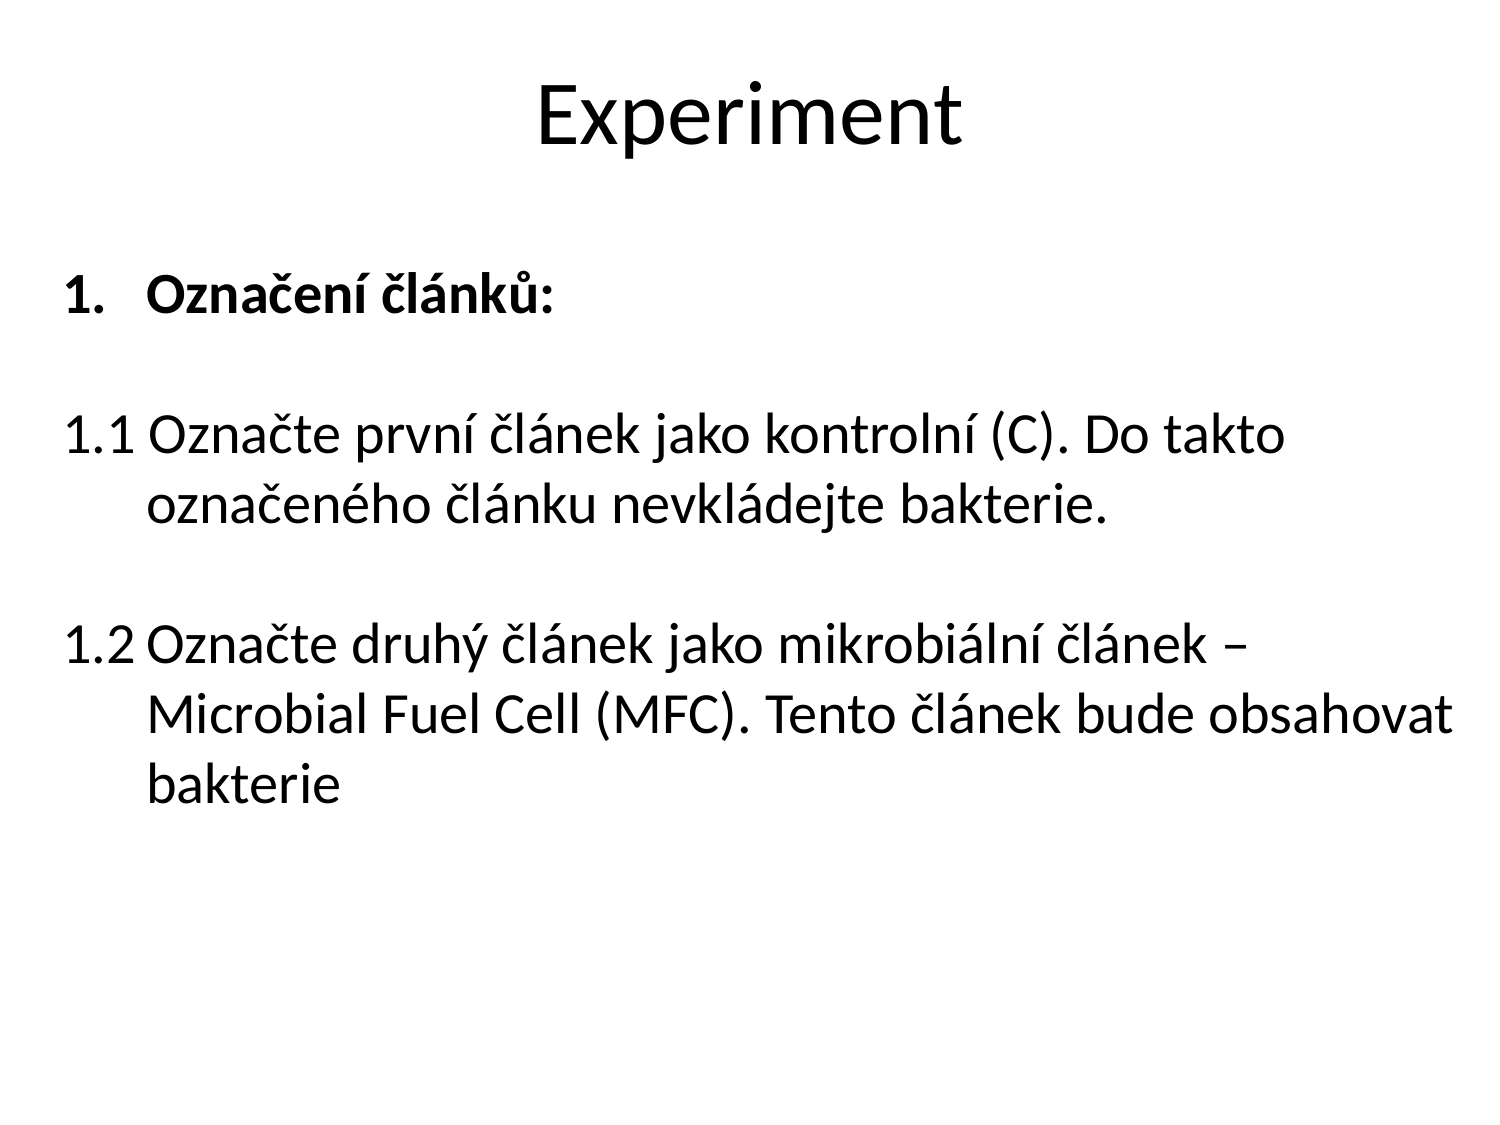

# Experiment
1. Označení článků:
1.1 Označte první článek jako kontrolní (C). Do takto označeného článku nevkládejte bakterie.
1.2	Označte druhý článek jako mikrobiální článek – Microbial Fuel Cell (MFC). Tento článek bude obsahovat bakterie